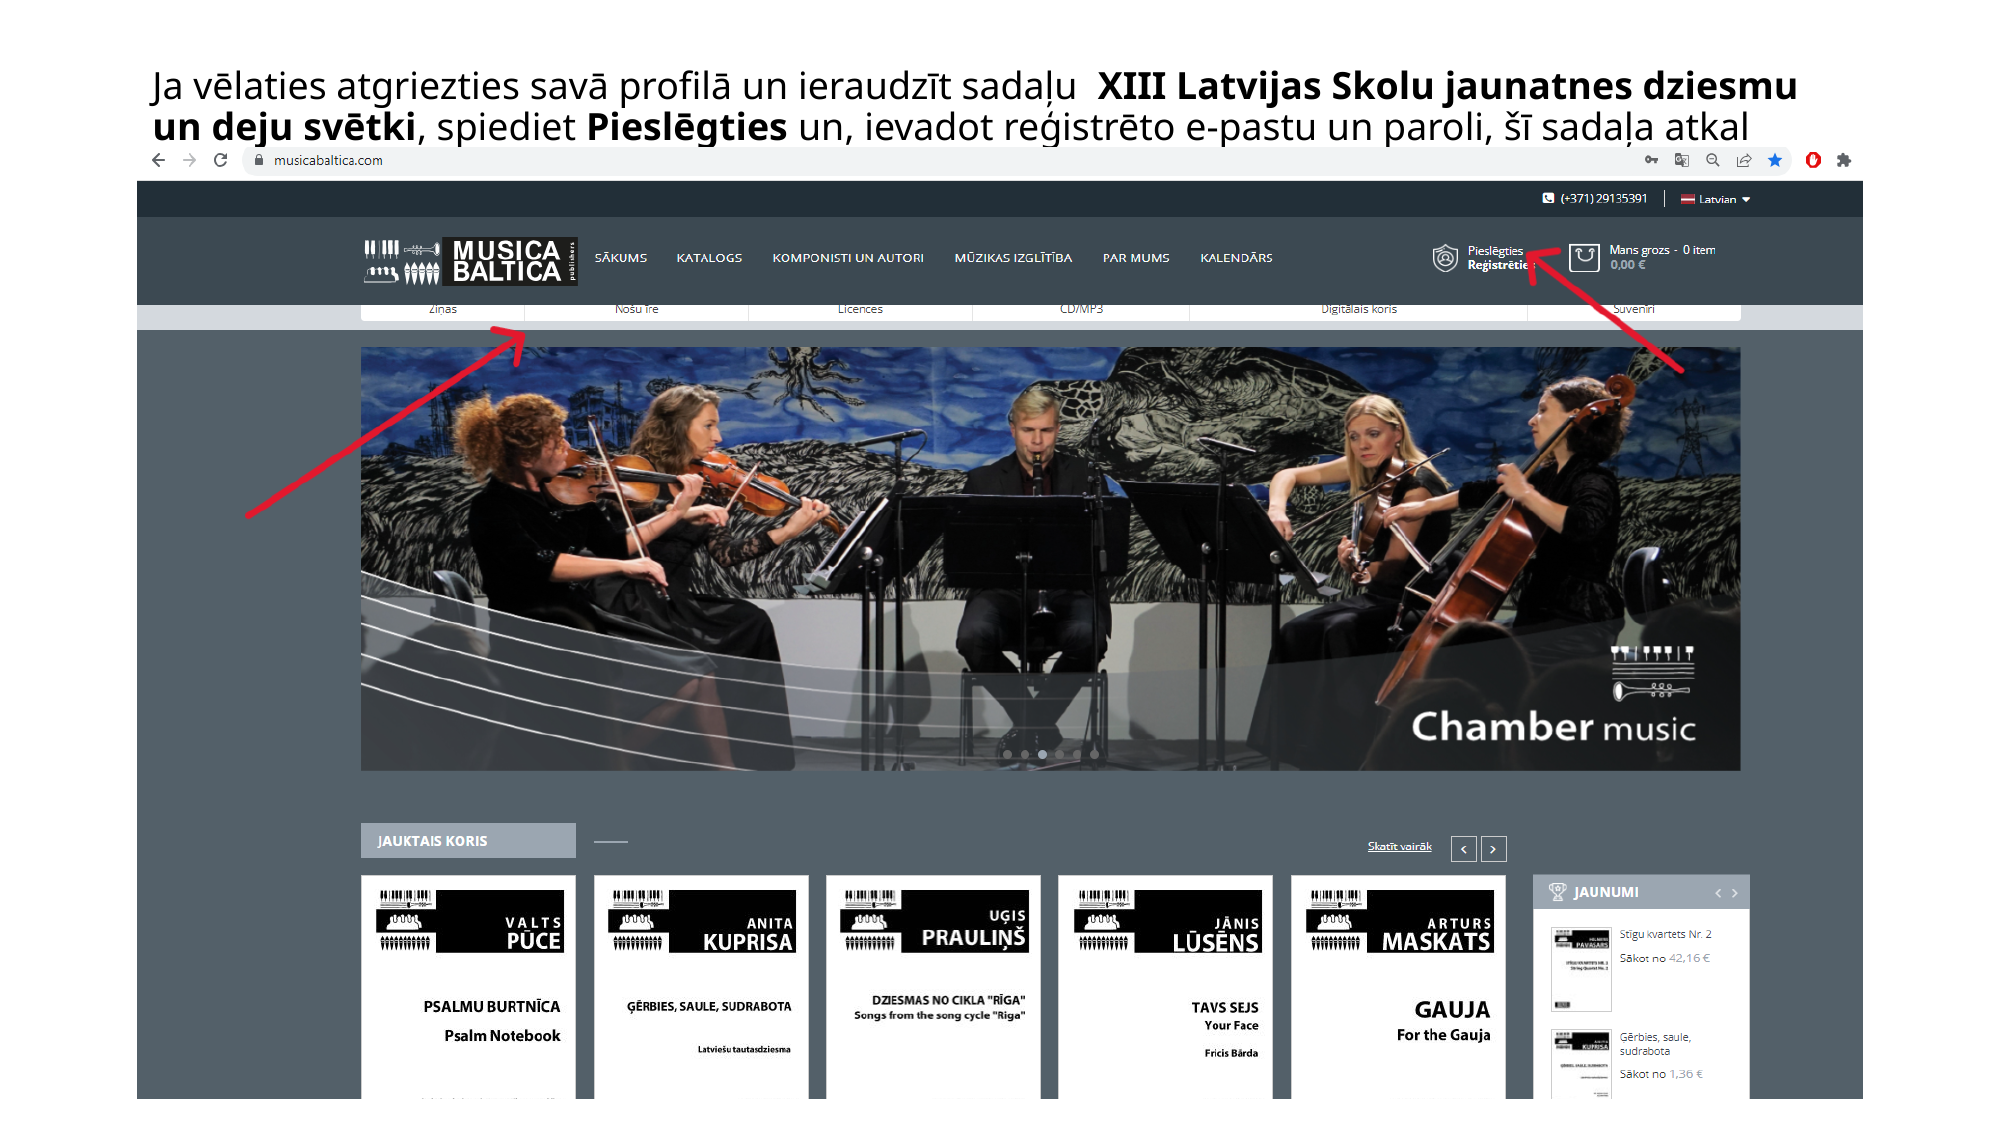

# Ja vēlaties atgriezties savā profilā un ieraudzīt sadaļu XIII Latvijas Skolu jaunatnes dziesmu un deju svētki, spiediet Pieslēgties un, ievadot reģistrēto e-pastu un paroli, šī sadaļa atkal parādīsies.